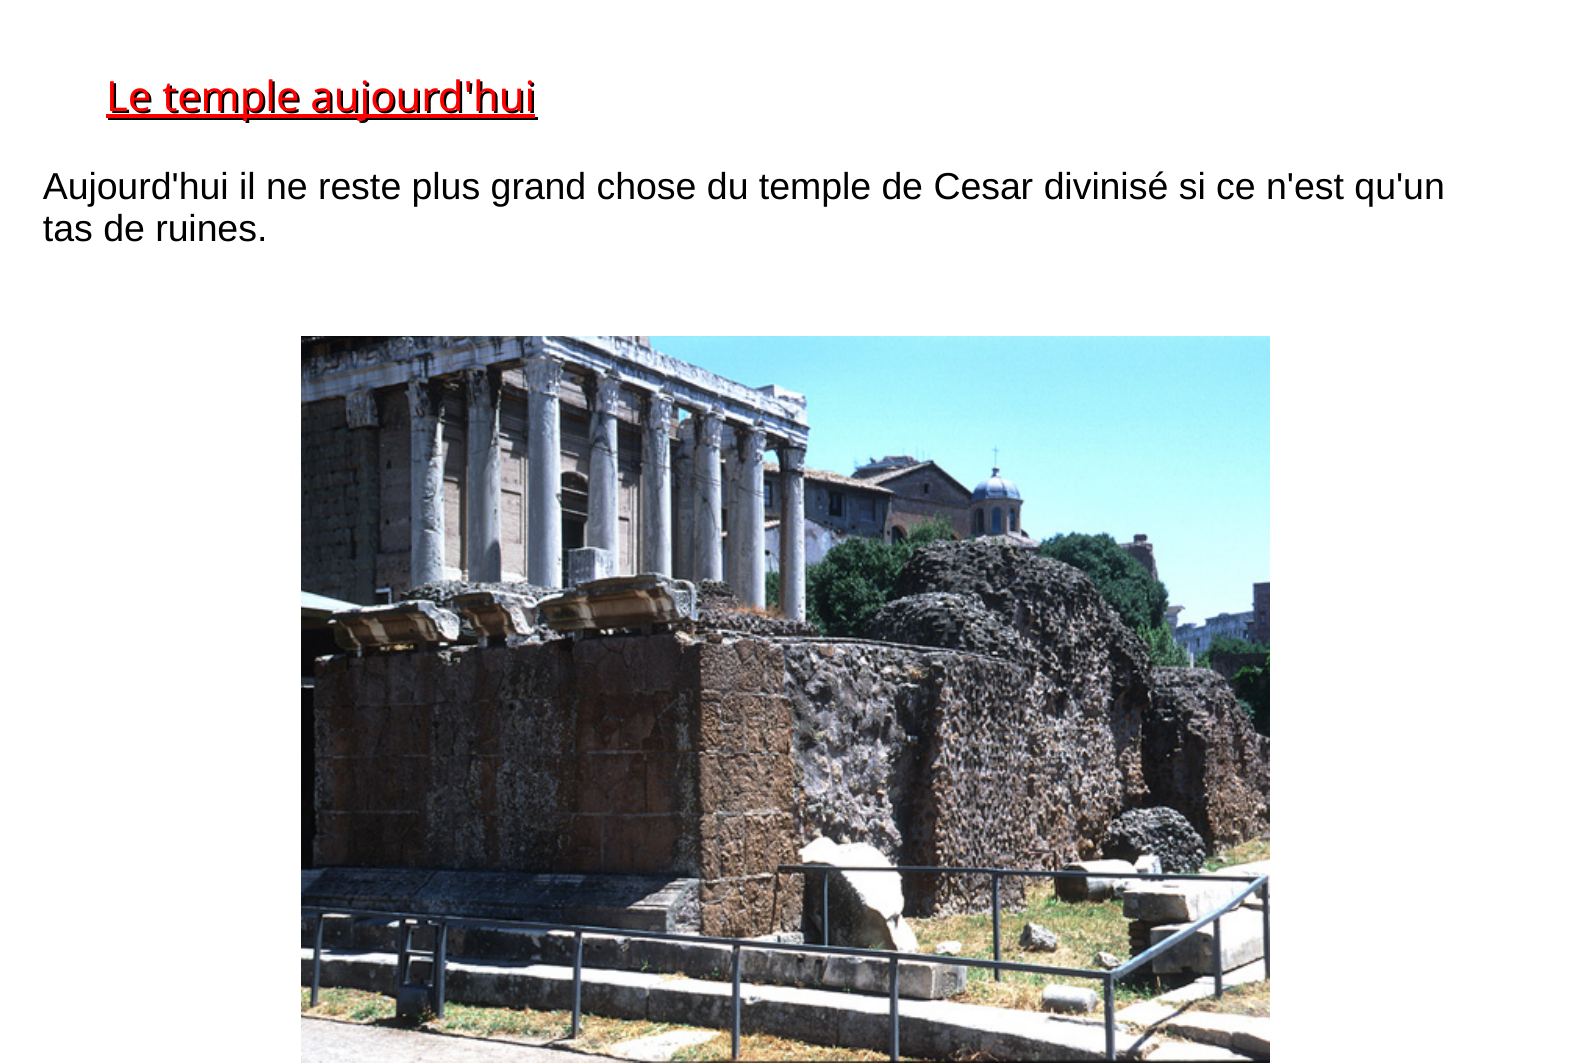

Le temple aujourd'hui
Aujourd'hui il ne reste plus grand chose du temple de Cesar divinisé si ce n'est qu'un tas de ruines.